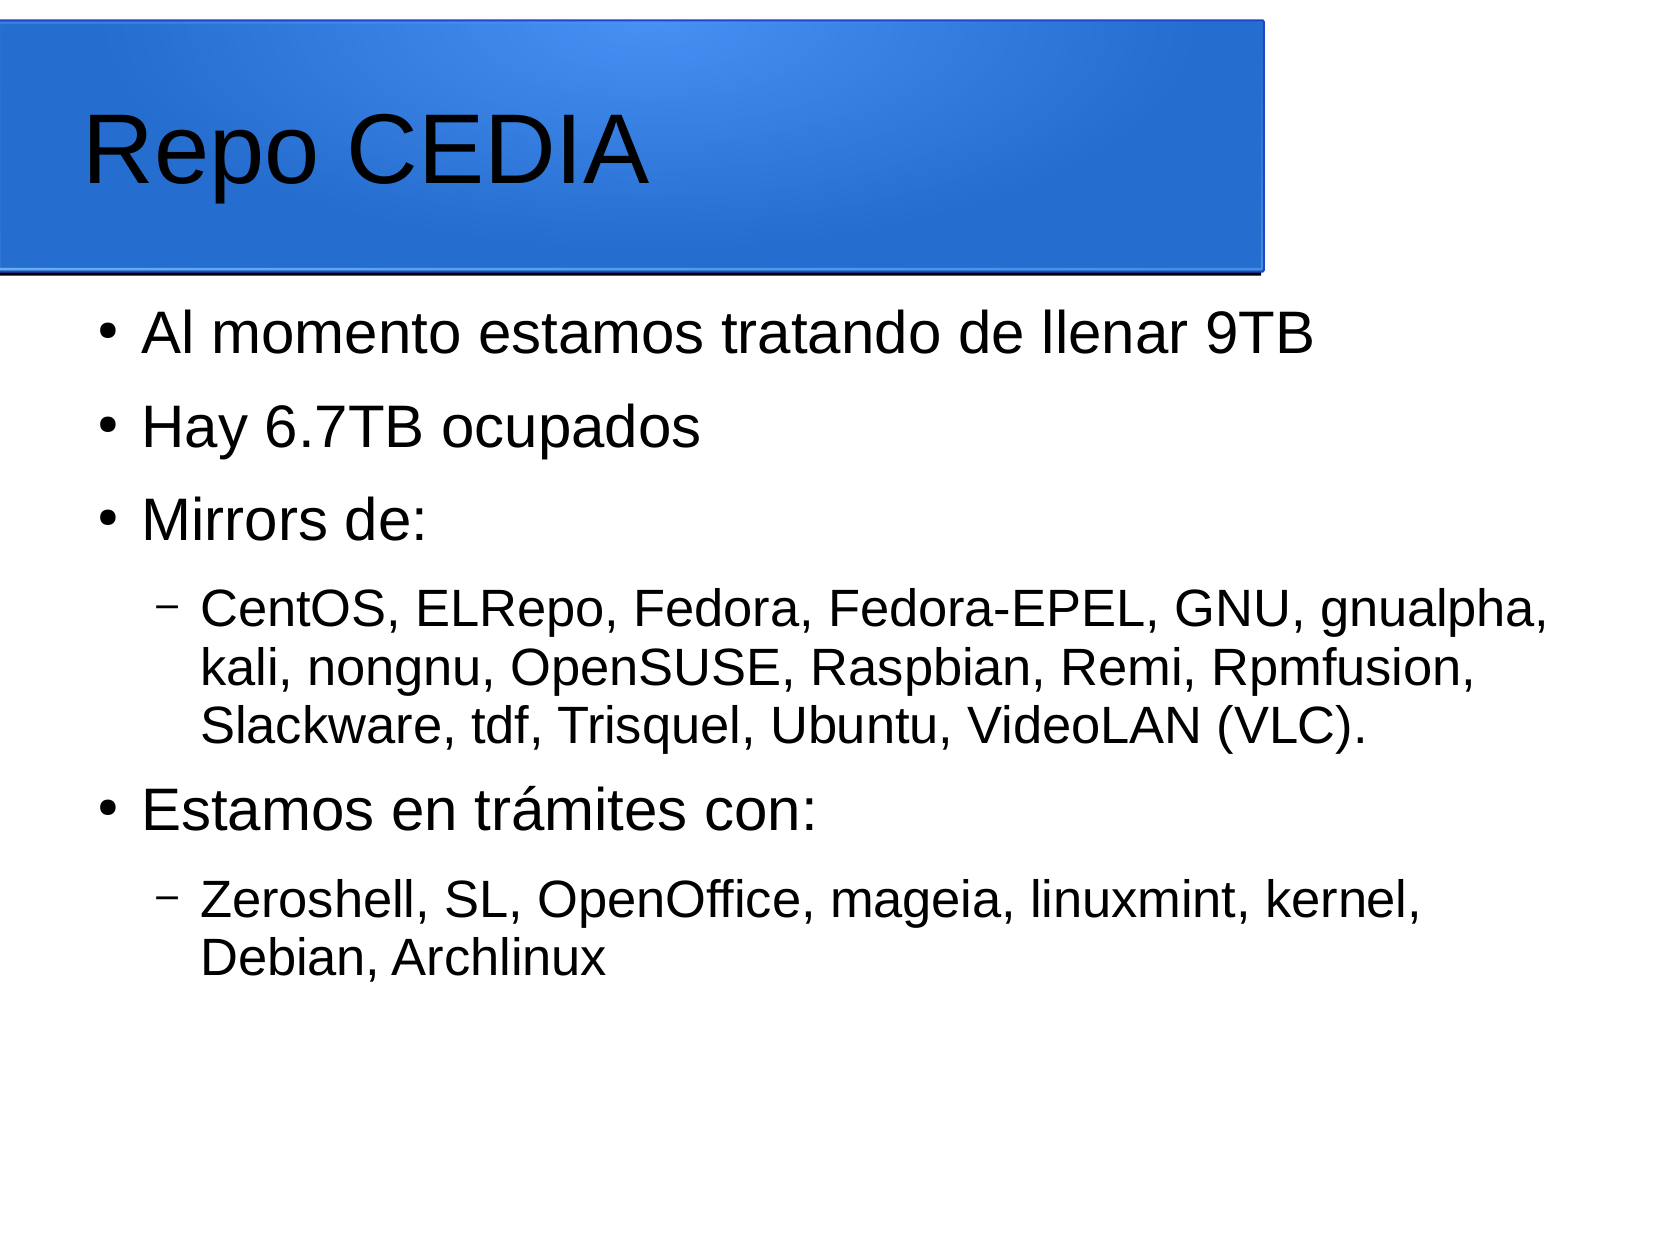

# Repo CEDIA
Al momento estamos tratando de llenar 9TB
Hay 6.7TB ocupados
Mirrors de:
CentOS, ELRepo, Fedora, Fedora-EPEL, GNU, gnualpha, kali, nongnu, OpenSUSE, Raspbian, Remi, Rpmfusion, Slackware, tdf, Trisquel, Ubuntu, VideoLAN (VLC).
Estamos en trámites con:
Zeroshell, SL, OpenOffice, mageia, linuxmint, kernel, Debian, Archlinux